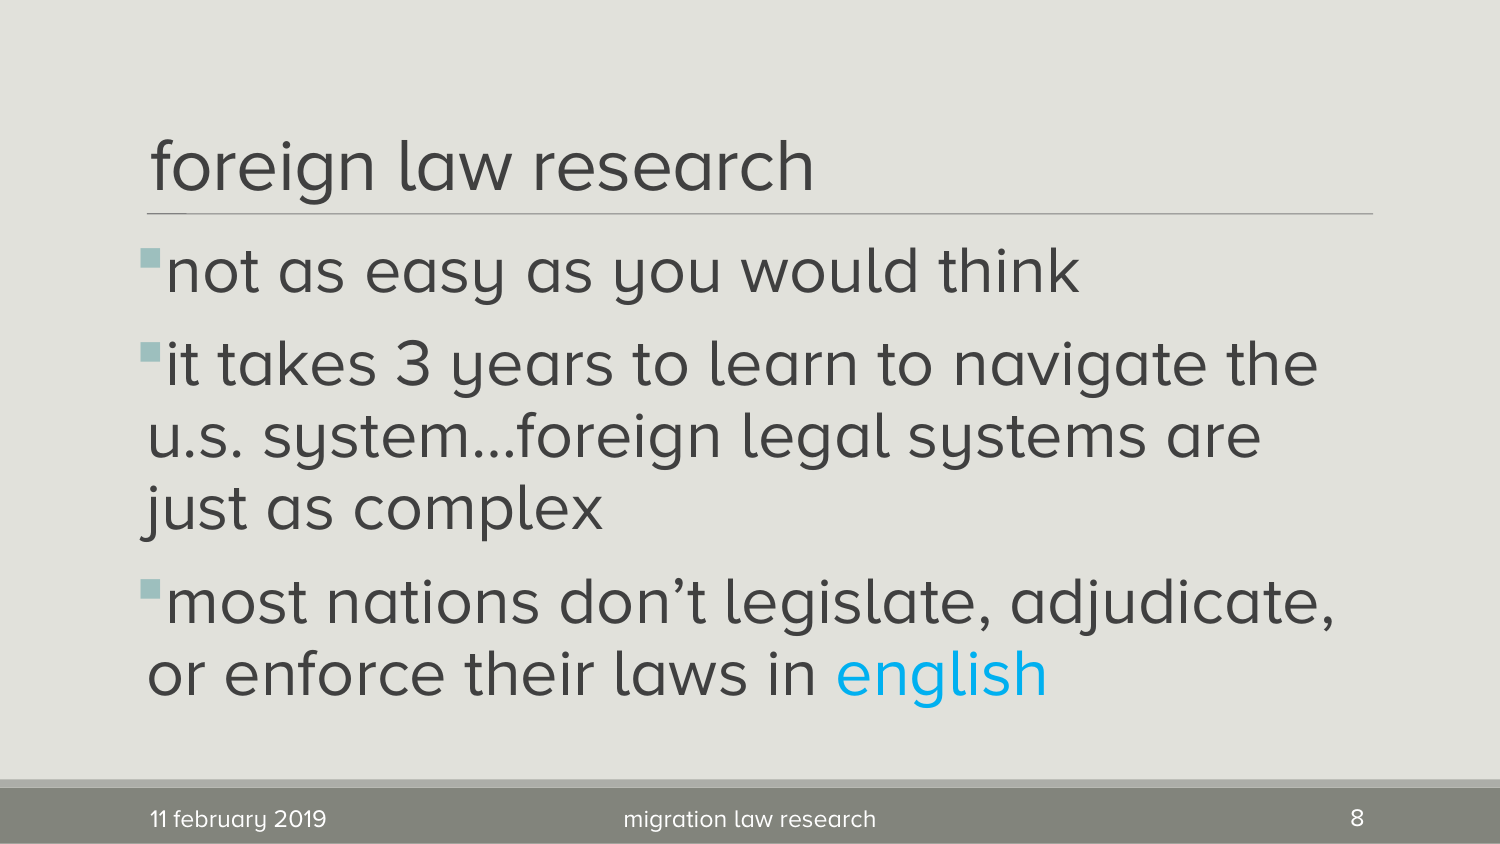

# foreign law research
not as easy as you would think
it takes 3 years to learn to navigate the u.s. system…foreign legal systems are just as complex
most nations don’t legislate, adjudicate, or enforce their laws in english
11 february 2019
migration law research